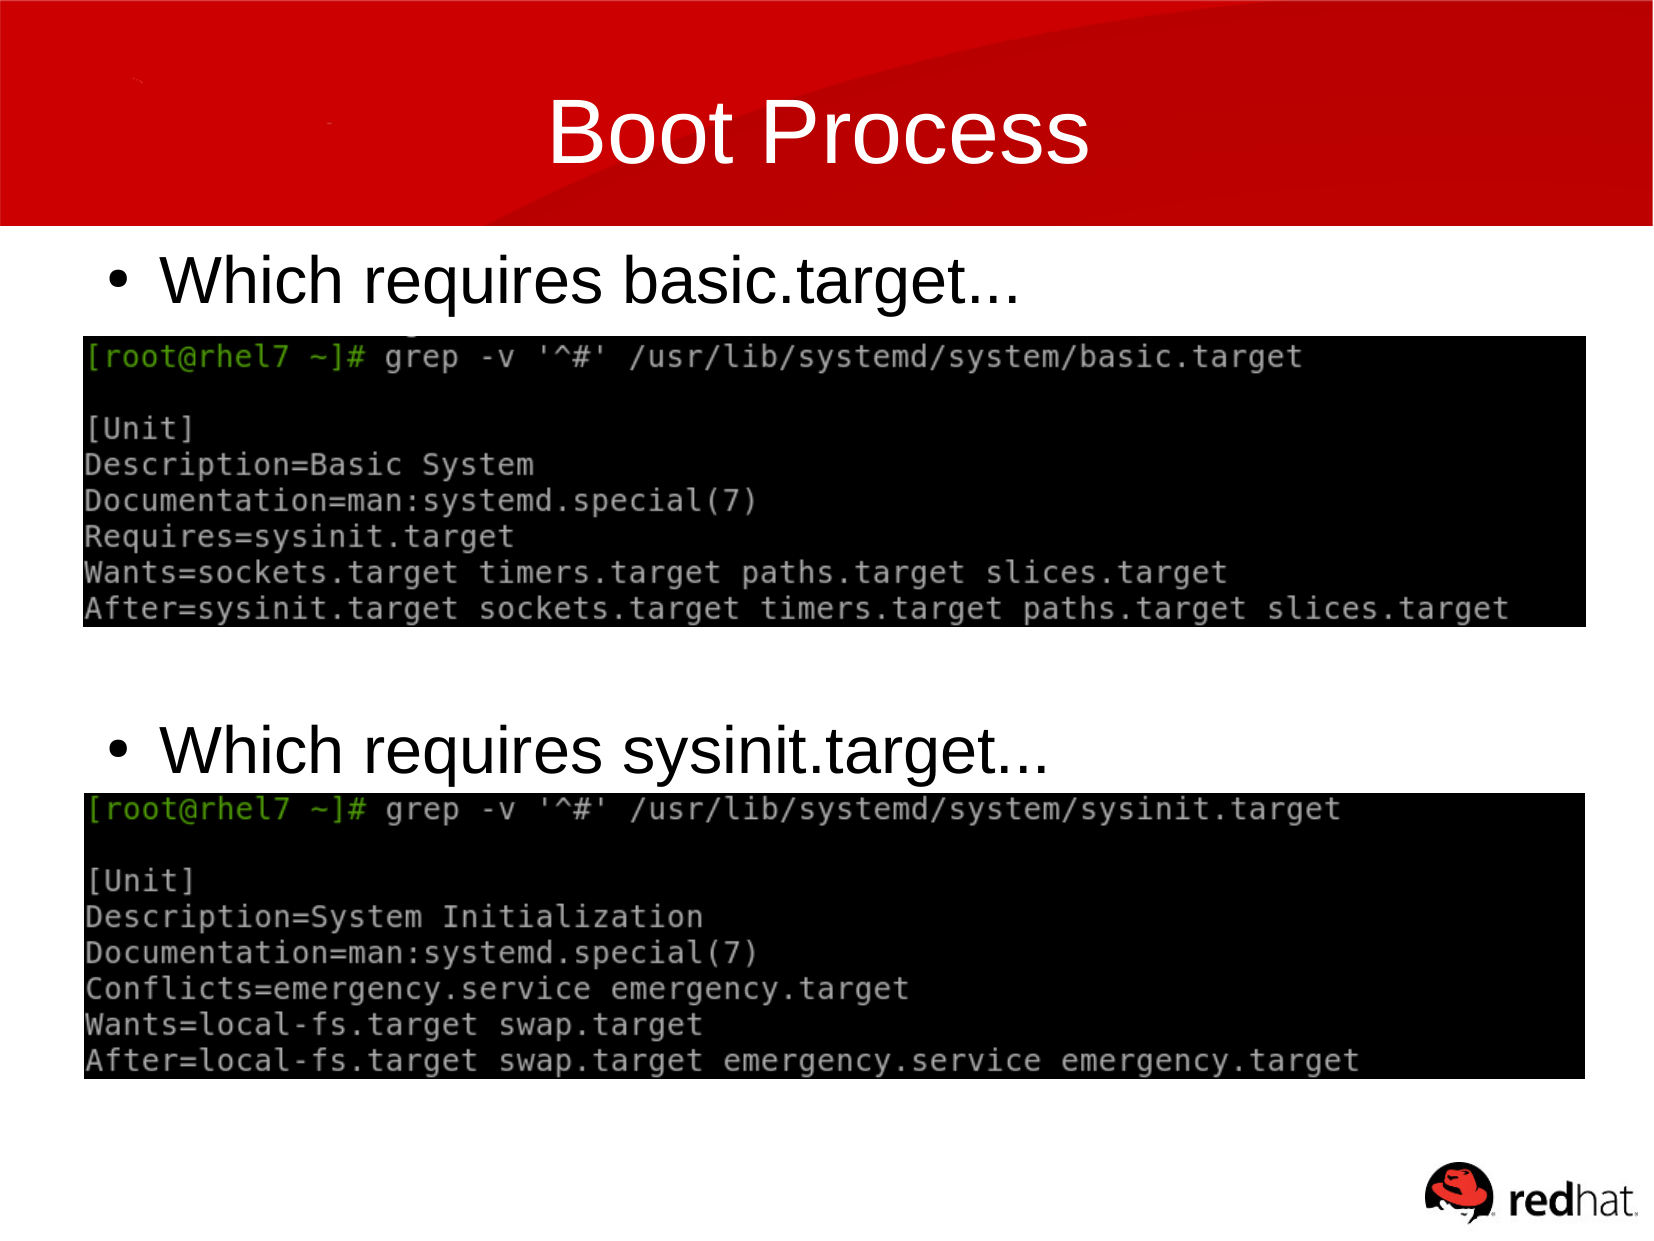

# Boot Process
Which requires basic.target...
Which requires sysinit.target...